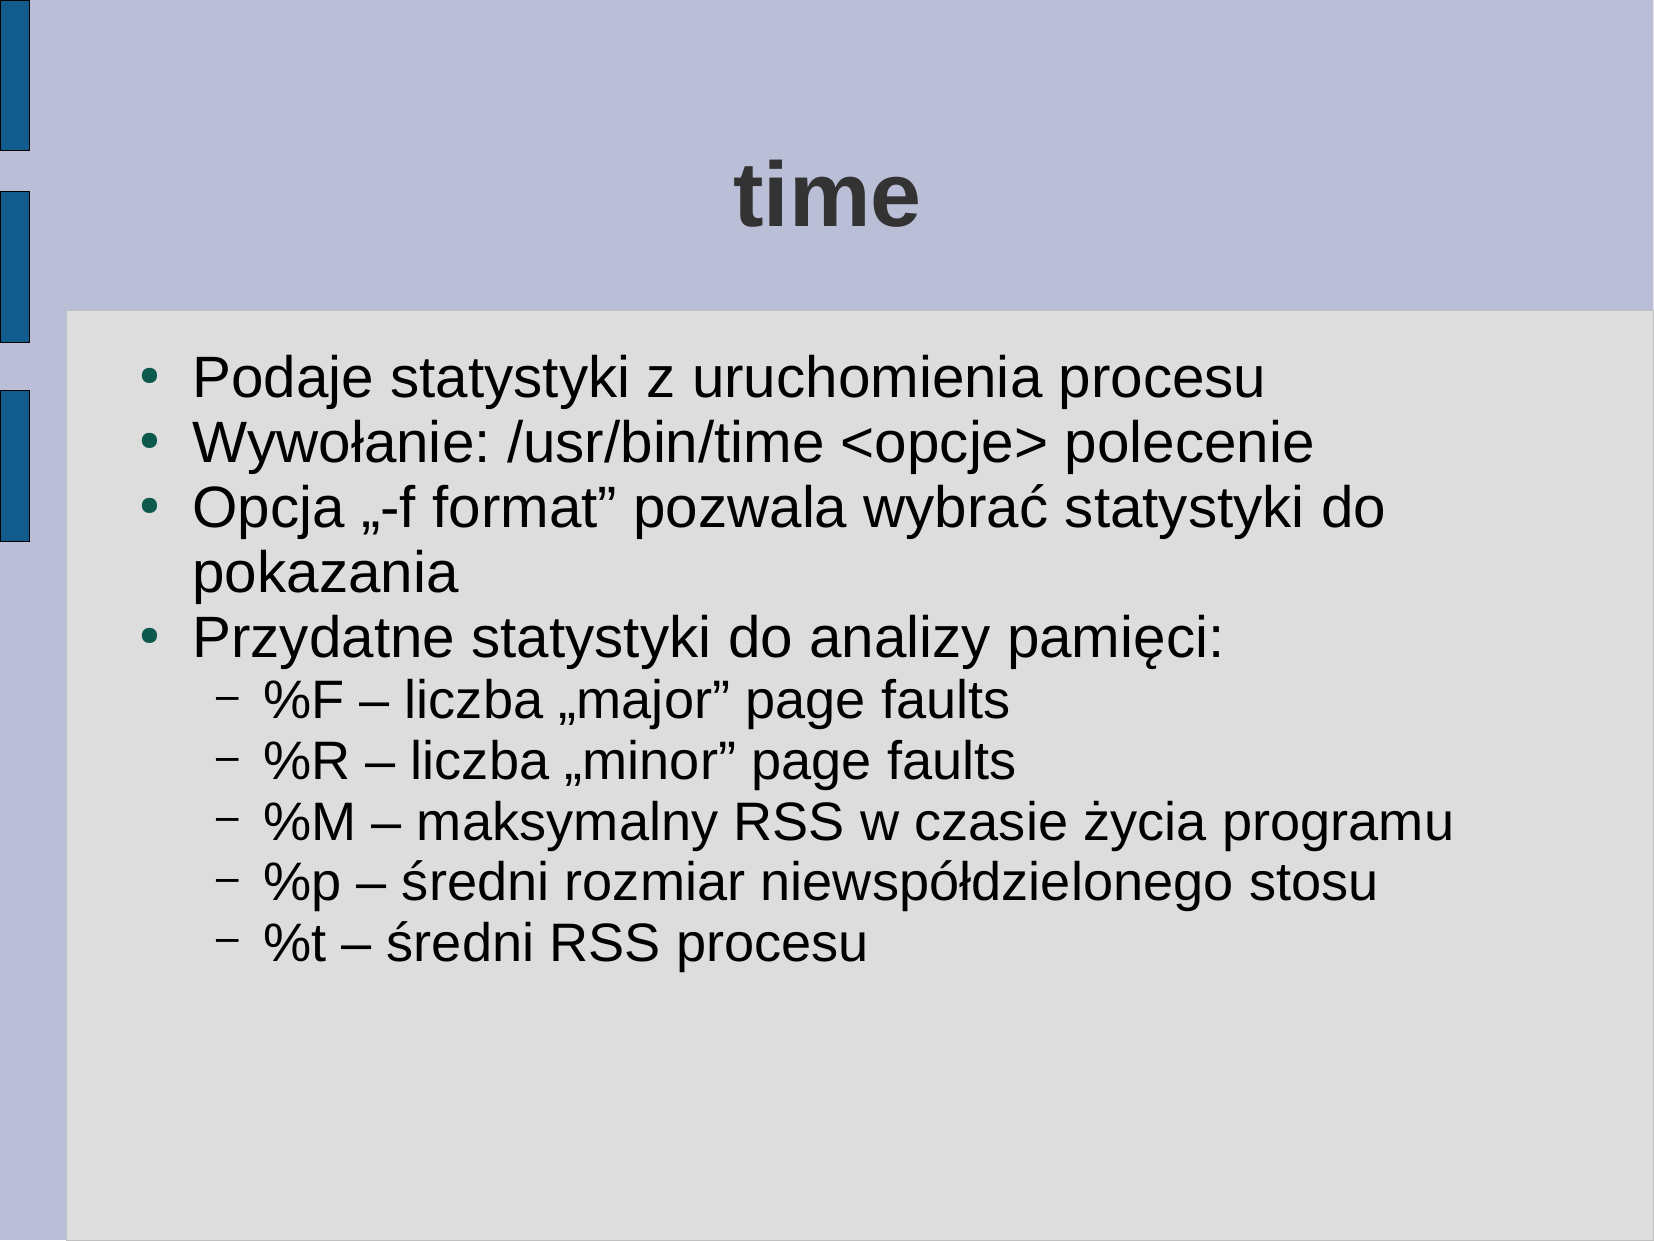

# time
Podaje statystyki z uruchomienia procesu
Wywołanie: /usr/bin/time <opcje> polecenie
Opcja „-f format” pozwala wybrać statystyki do pokazania
Przydatne statystyki do analizy pamięci:
%F – liczba „major” page faults
%R – liczba „minor” page faults
%M – maksymalny RSS w czasie życia programu
%p – średni rozmiar niewspółdzielonego stosu
%t – średni RSS procesu